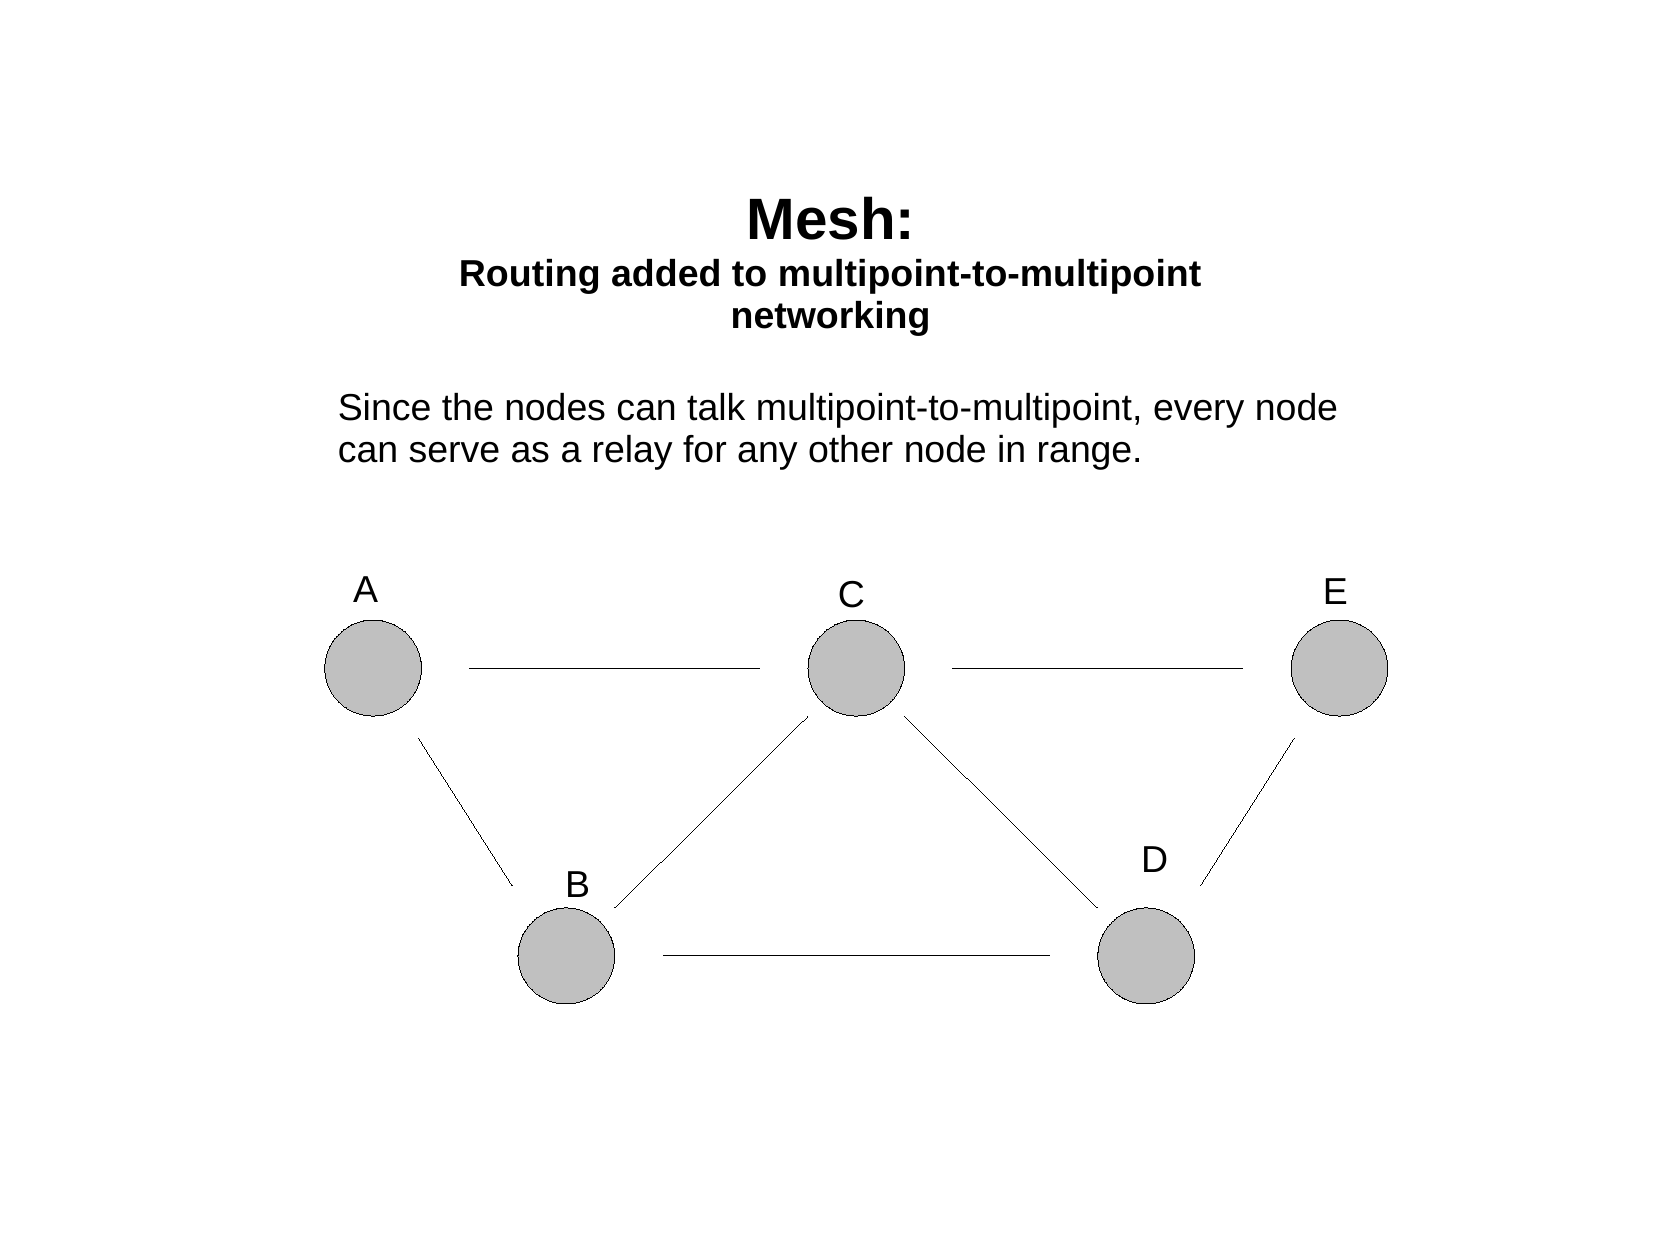

Mesh:
Routing added to multipoint-to-multipoint networking
Since the nodes can talk multipoint-to-multipoint, every node can serve as a relay for any other node in range.
A
E
C
D
B